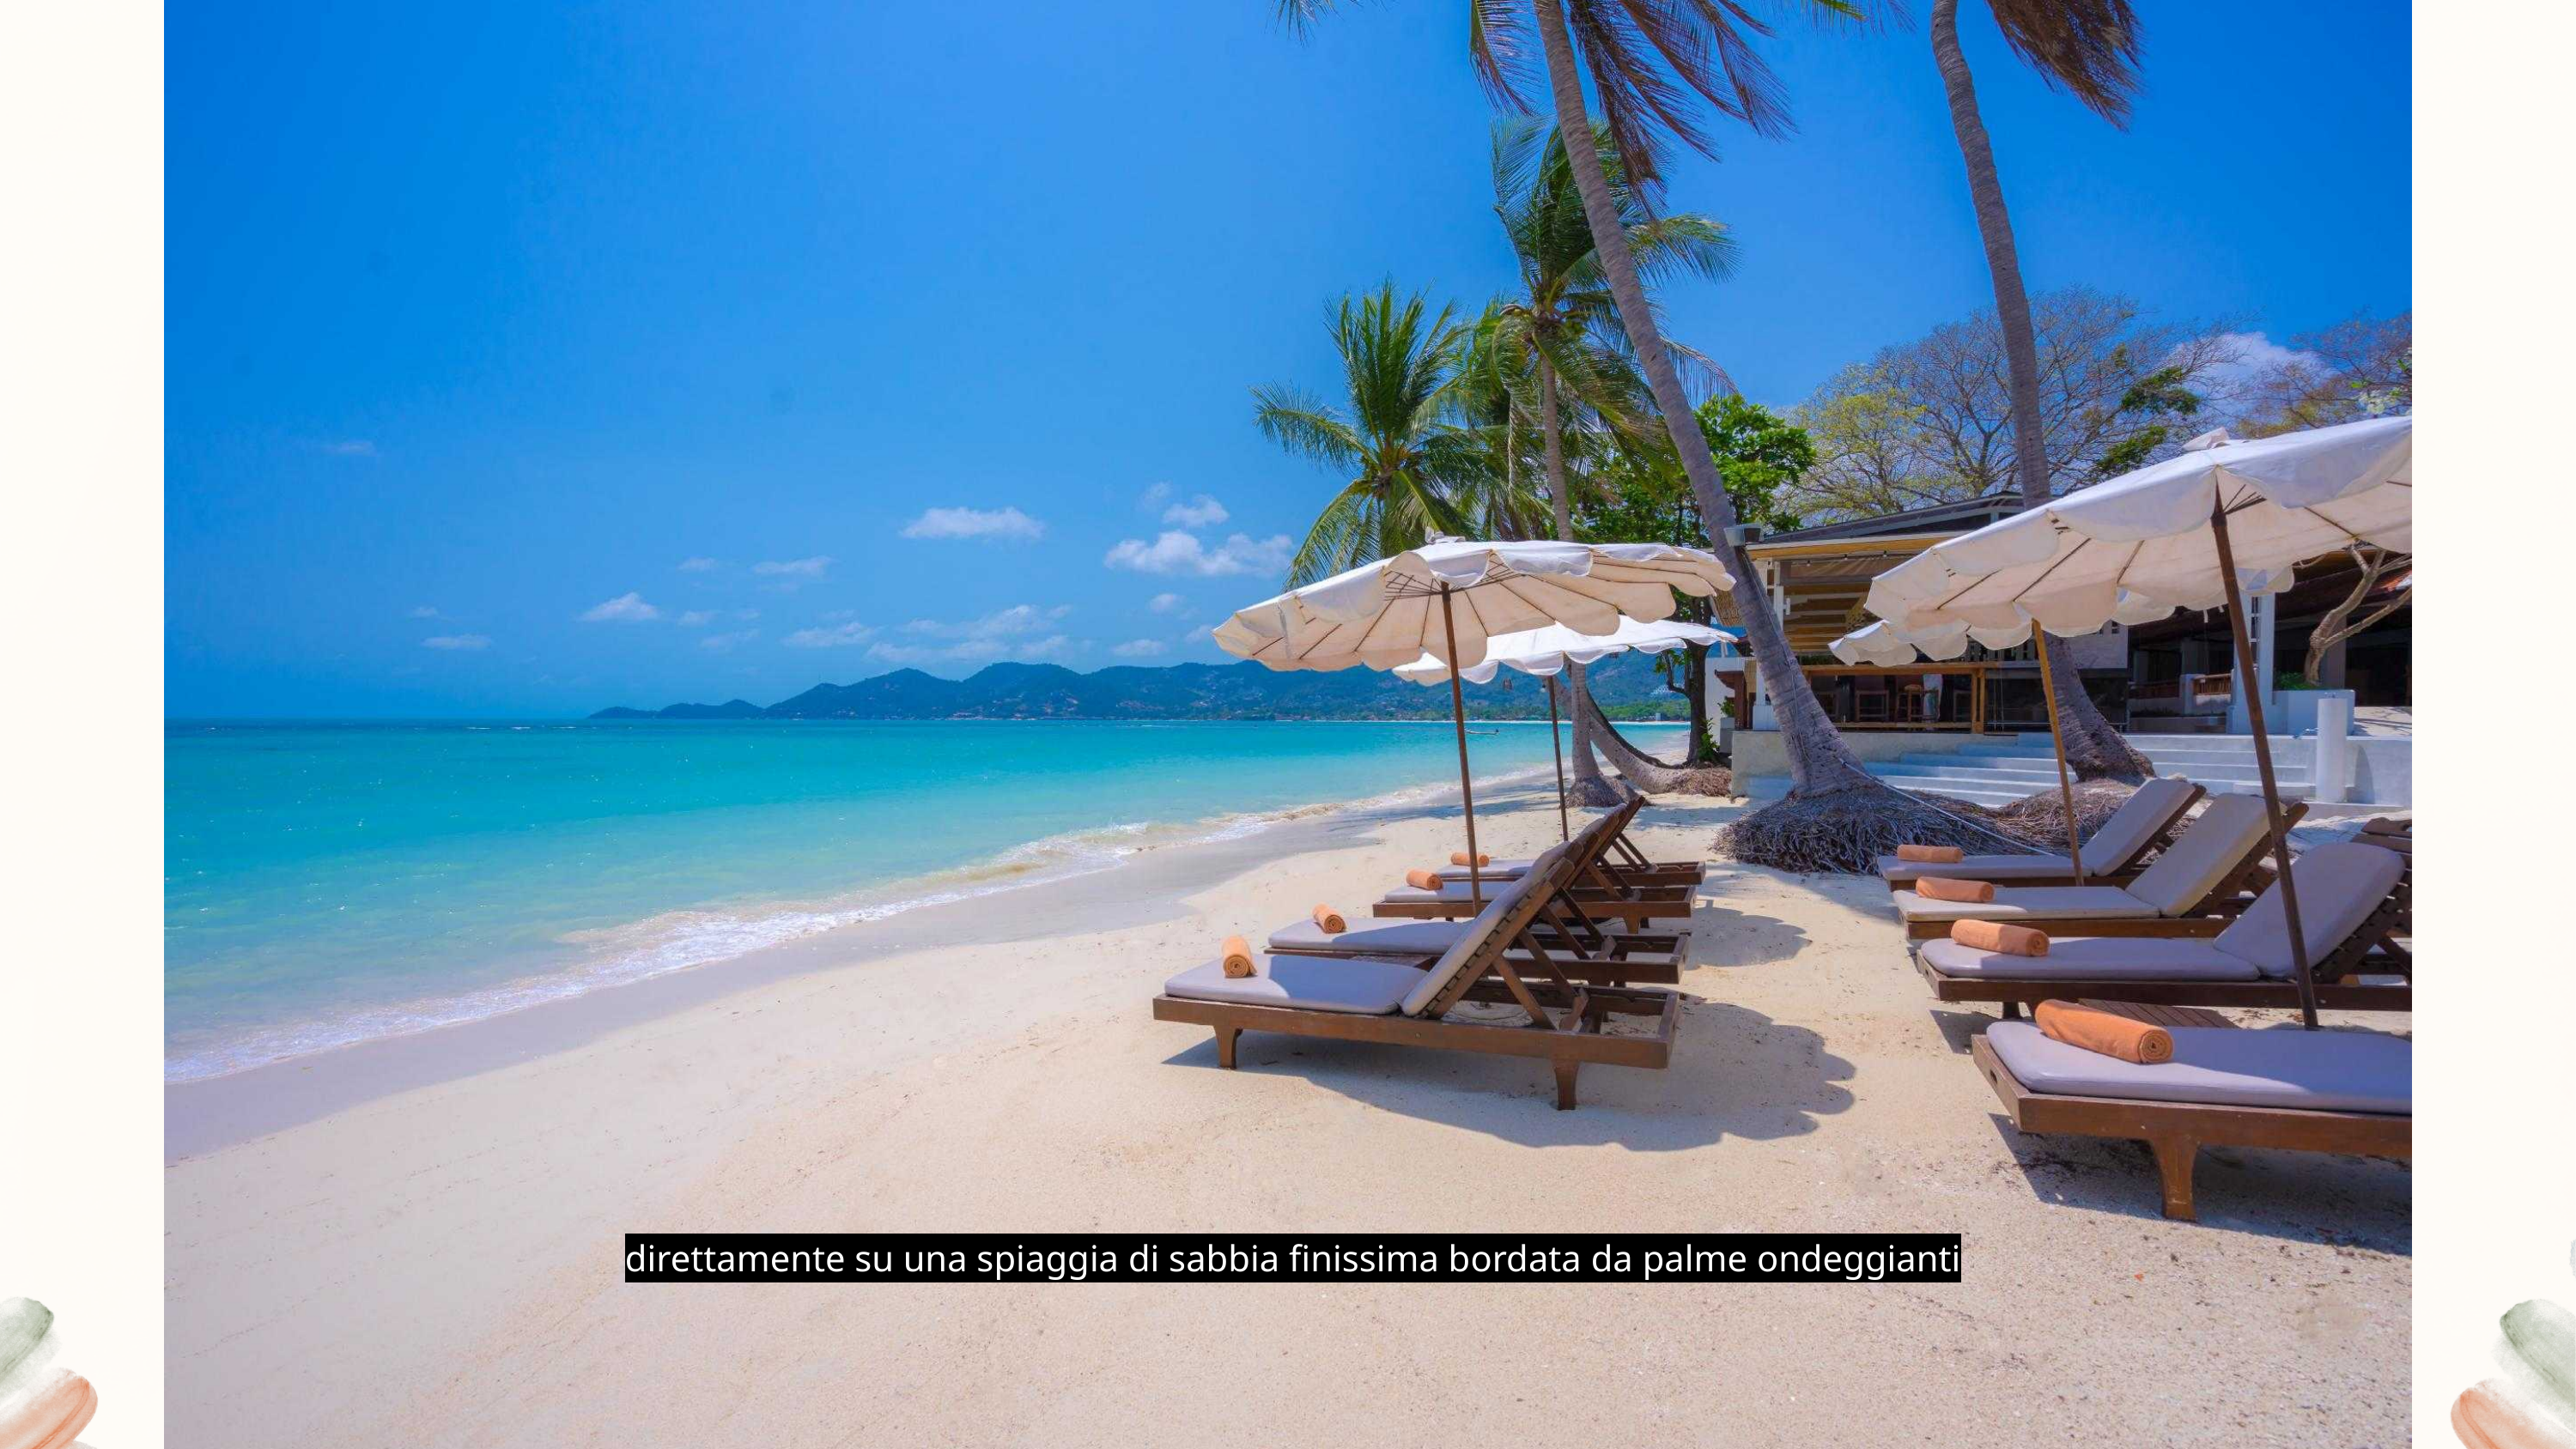

direttamente su una spiaggia di sabbia finissima bordata da palme ondeggianti